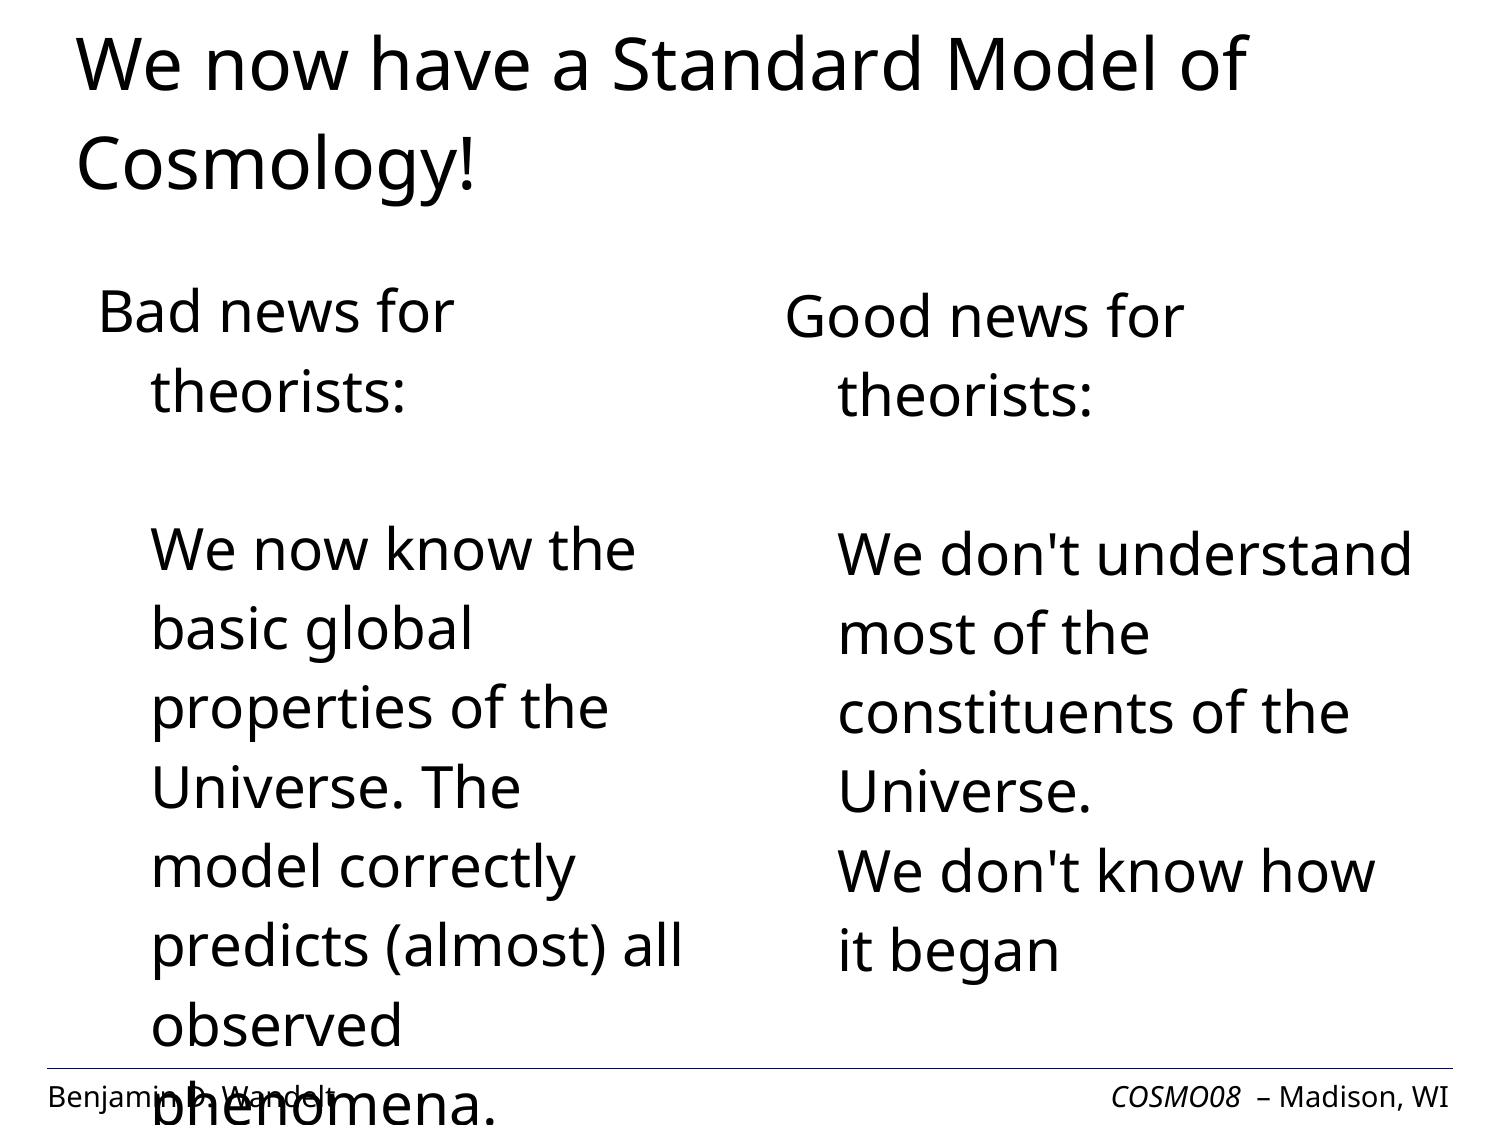

# We now have a Standard Model of Cosmology!
Bad news for theorists:
We now know the basic global properties of the Universe. The model correctly predicts (almost) all observed phenomena.
Good news for theorists:
We don't understand most of the constituents of the Universe.
We don't know how it began
August 2, 2008